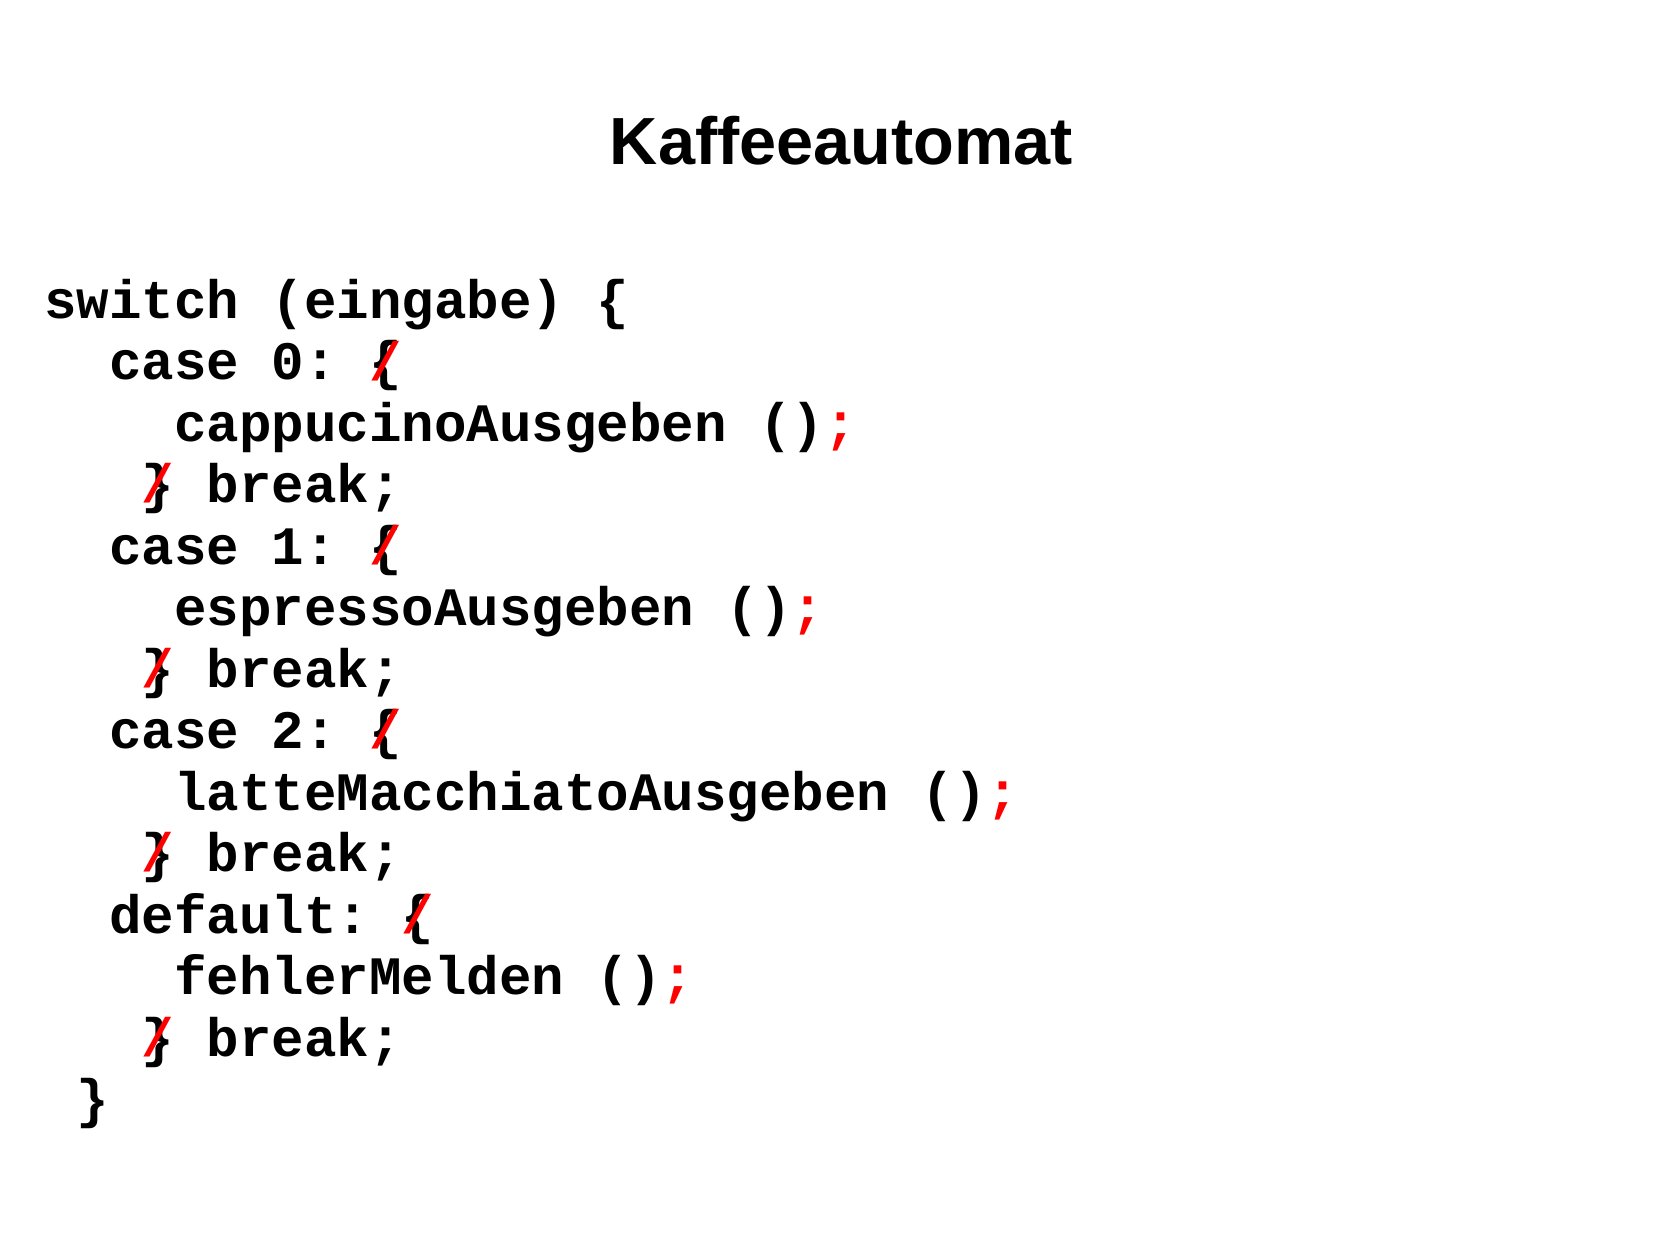

Kaffeeautomat
switch (eingabe) {
 case 0: {
 cappucinoAusgeben ()
 } break;
 case 1: {
 espressoAusgeben ()
 } break;
 case 2: {
 latteMacchiatoAusgeben ()
 } break;
 default: {
 fehlerMelden ()
 } break;
 }
 /
 ;
 /
 /
 ;
 /
 /
 ;
 /
 /
 ;
 /